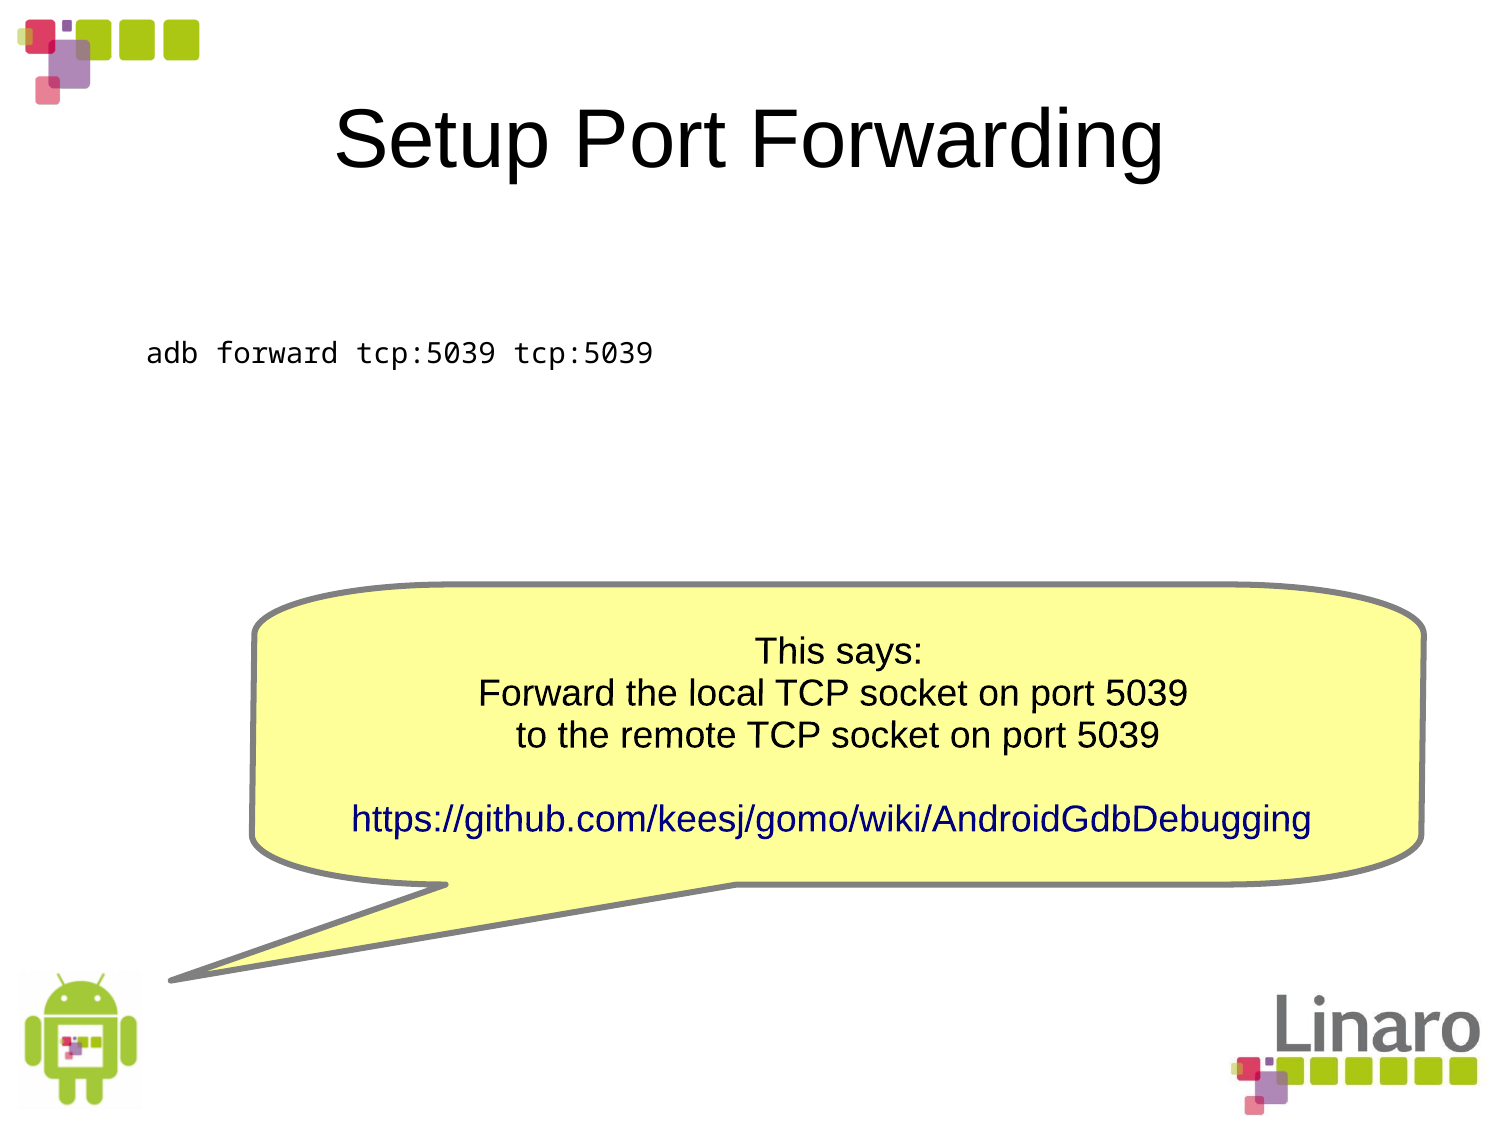

# Setup Port Forwarding
adb forward tcp:5039 tcp:5039
This says:
Forward the local TCP socket on port 5039
to the remote TCP socket on port 5039
https://github.com/keesj/gomo/wiki/AndroidGdbDebugging